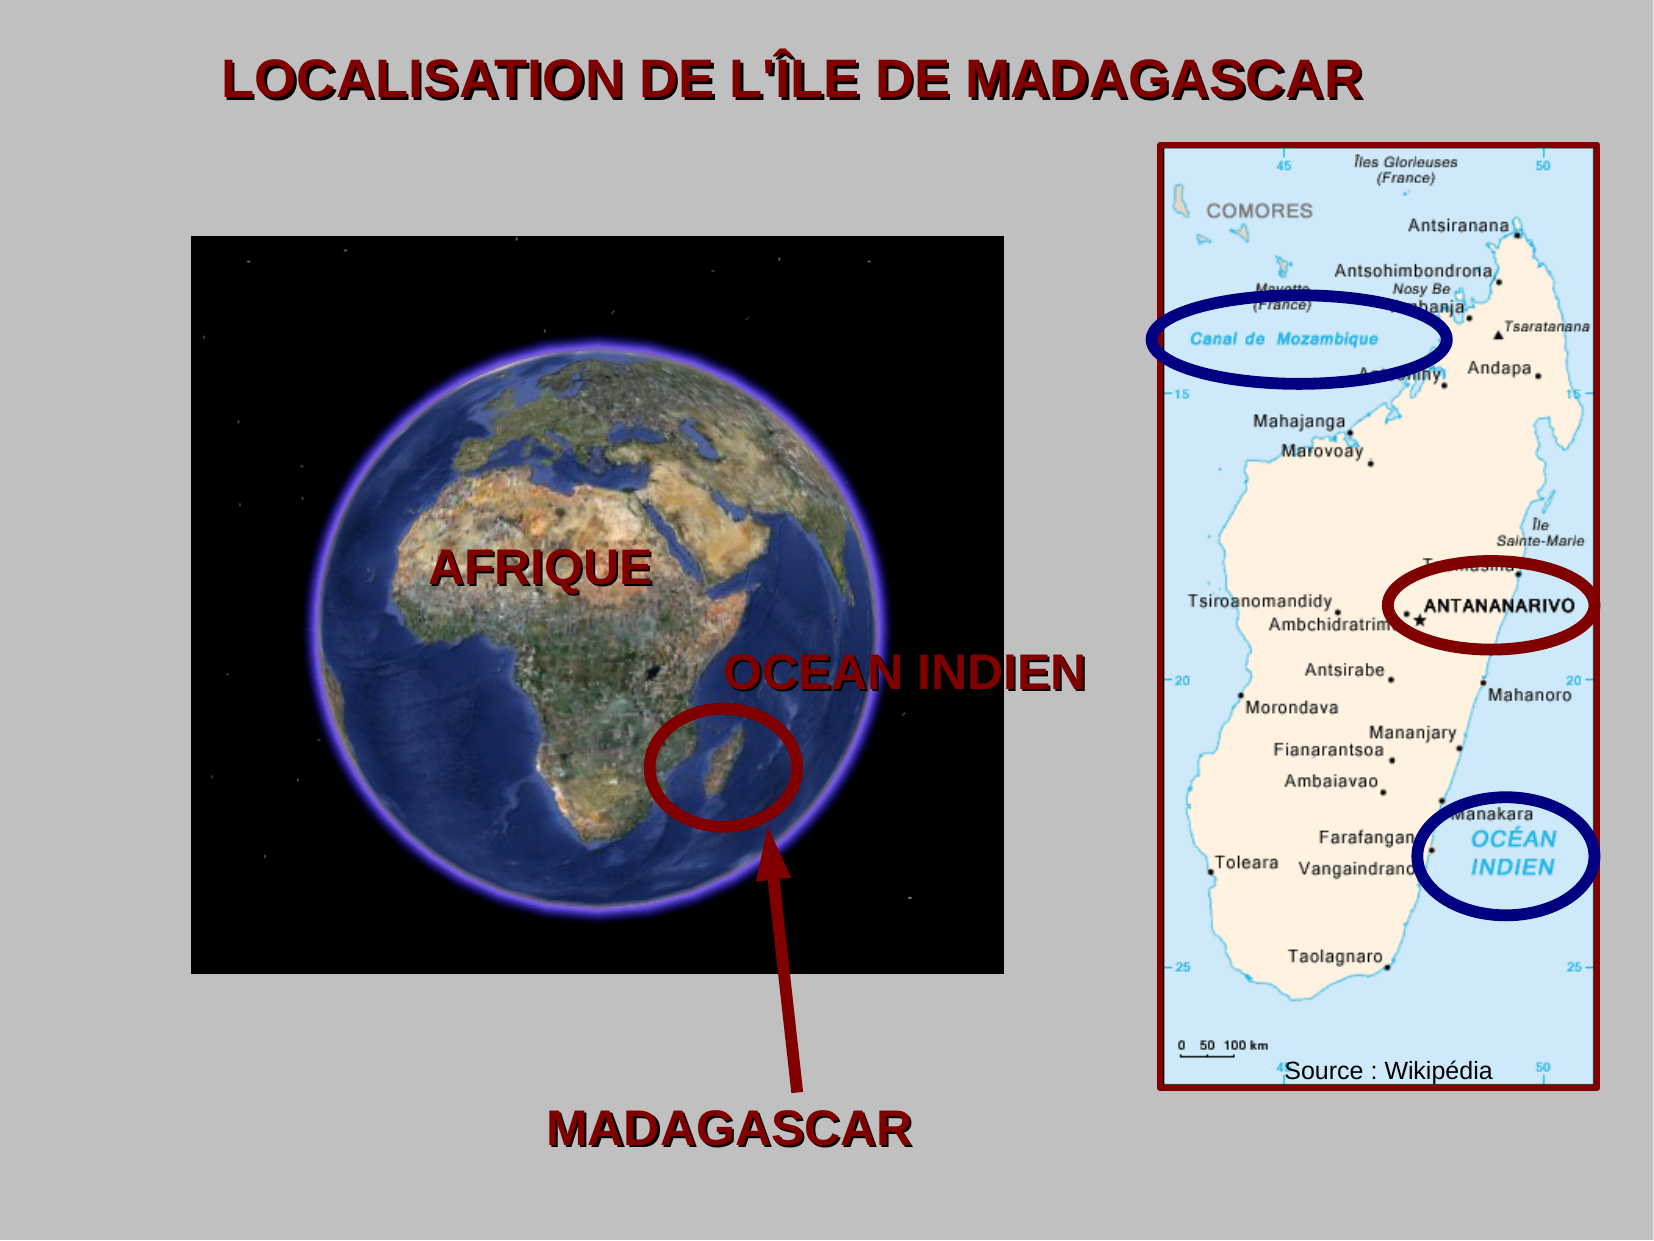

LOCALISATION DE L'ÎLE DE MADAGASCAR
AFRIQUE
OCEAN INDIEN
Source : Wikipédia
MADAGASCAR